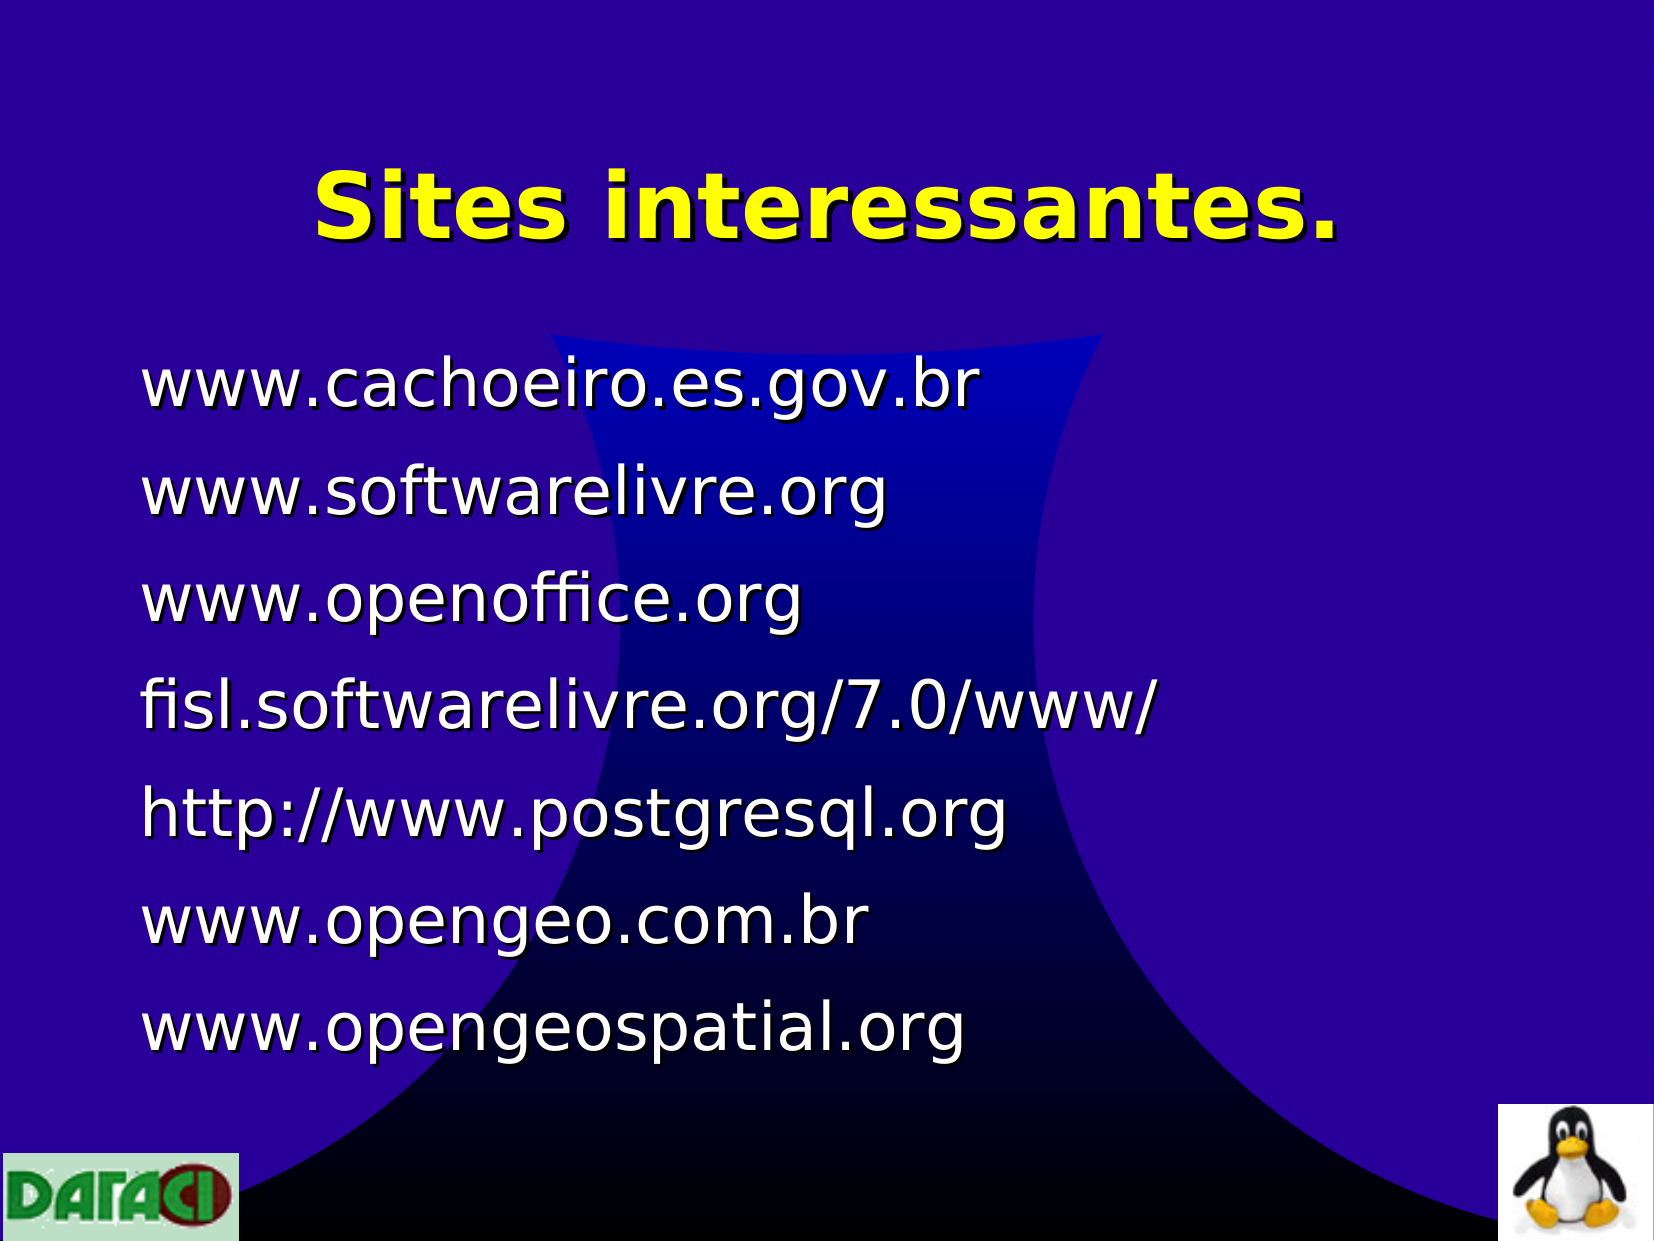

# Sites interessantes.
www.cachoeiro.es.gov.br
www.softwarelivre.org
www.openoffice.org
fisl.softwarelivre.org/7.0/www/
http://www.postgresql.org
www.opengeo.com.br
www.opengeospatial.org